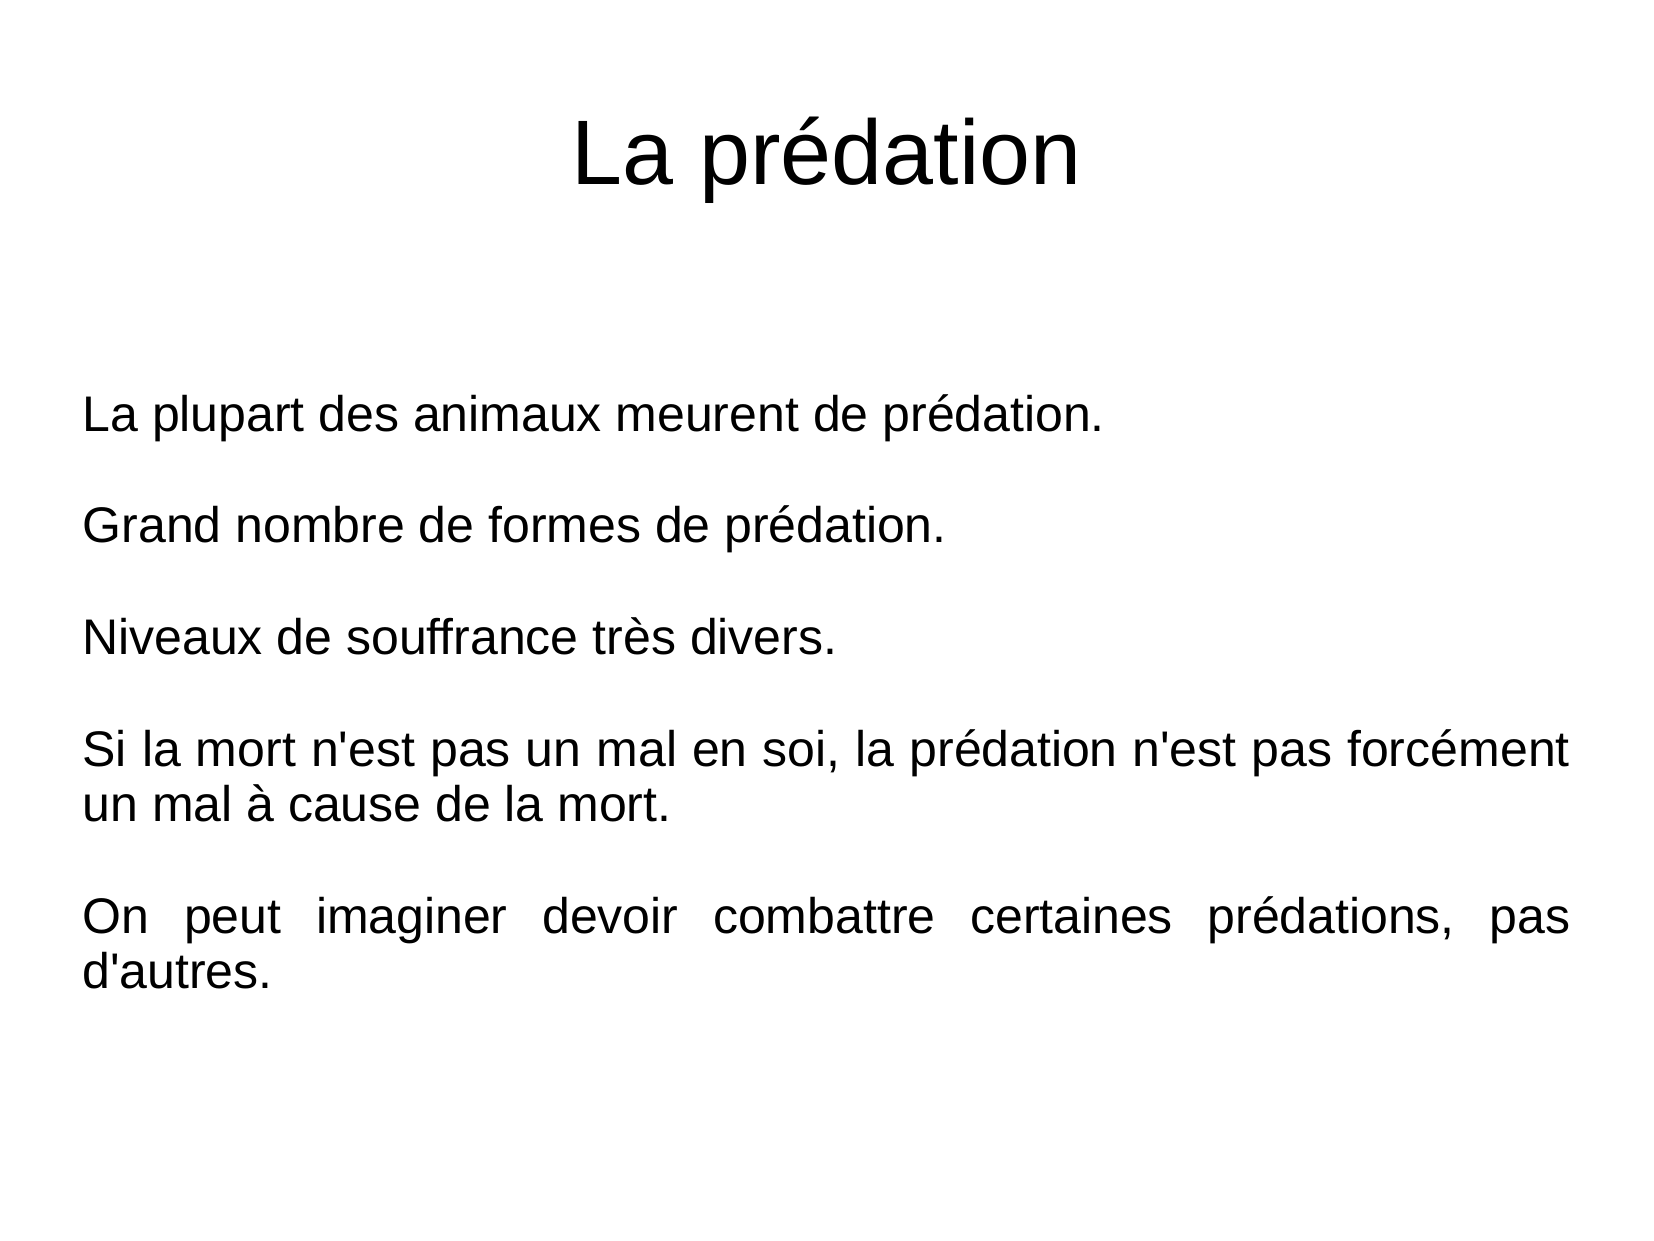

# La prédation
La plupart des animaux meurent de prédation.
Grand nombre de formes de prédation.
Niveaux de souffrance très divers.
Si la mort n'est pas un mal en soi, la prédation n'est pas forcément un mal à cause de la mort.
On peut imaginer devoir combattre certaines prédations, pas d'autres.